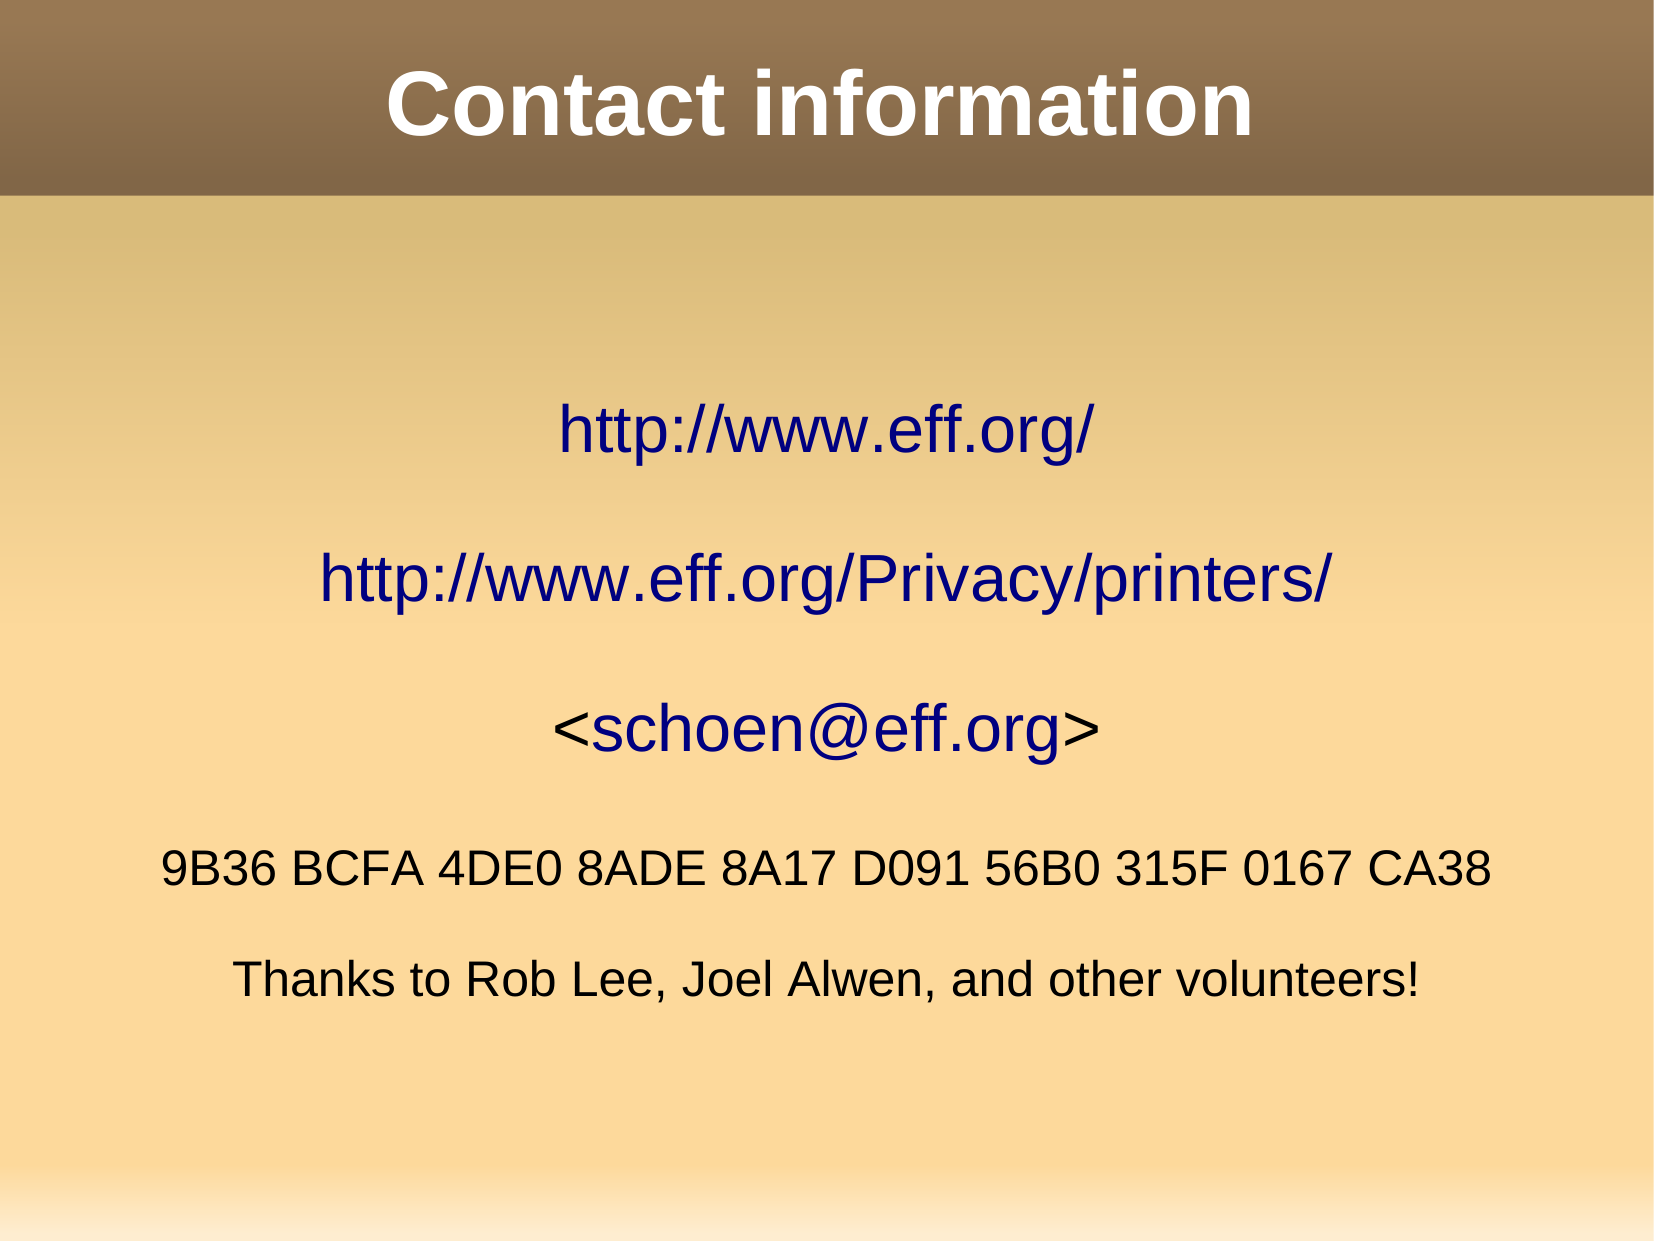

# Contact information
http://www.eff.org/
http://www.eff.org/Privacy/printers/
<schoen@eff.org>
9B36 BCFA 4DE0 8ADE 8A17 D091 56B0 315F 0167 CA38
Thanks to Rob Lee, Joel Alwen, and other volunteers!